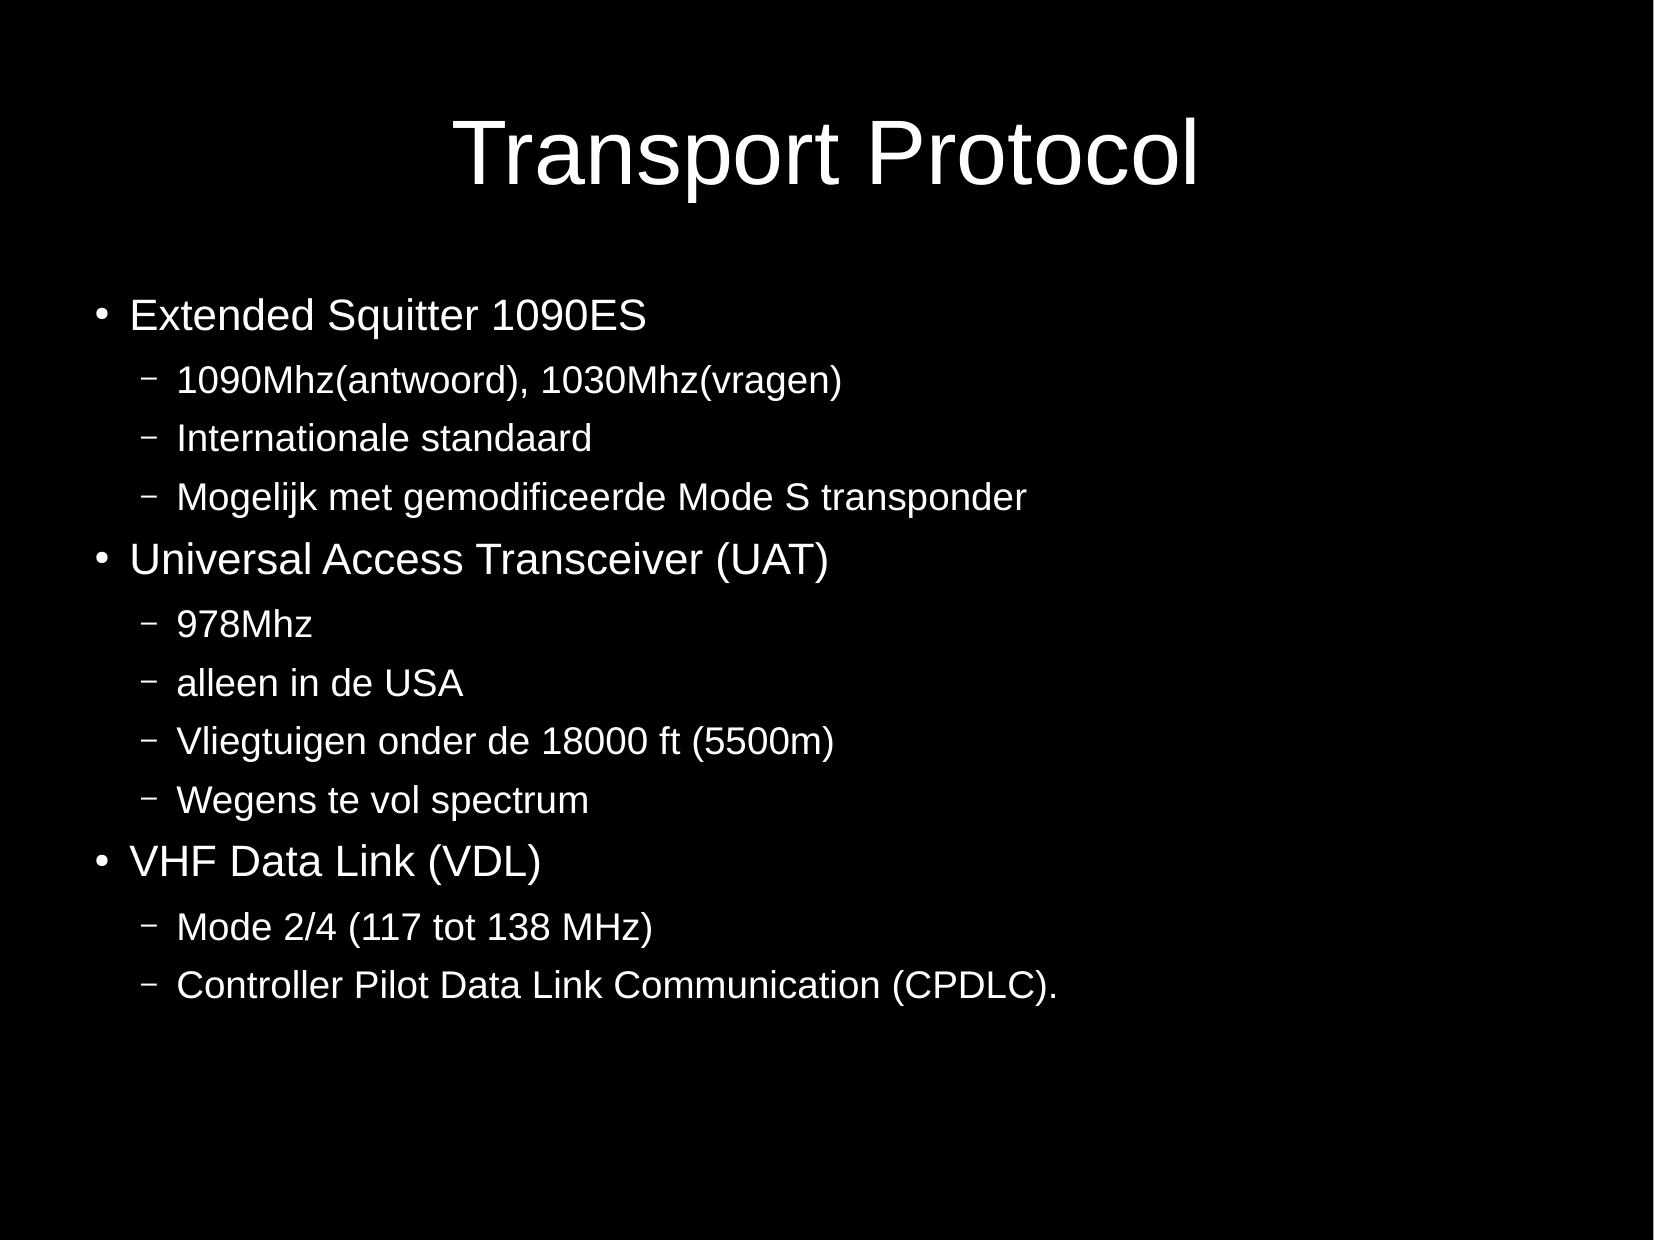

# Transport Protocol
Extended Squitter 1090ES
1090Mhz(antwoord), 1030Mhz(vragen)
Internationale standaard
Mogelijk met gemodificeerde Mode S transponder
Universal Access Transceiver (UAT)
978Mhz
alleen in de USA
Vliegtuigen onder de 18000 ft (5500m)
Wegens te vol spectrum
VHF Data Link (VDL)
Mode 2/4 (117 tot 138 MHz)
Controller Pilot Data Link Communication (CPDLC).